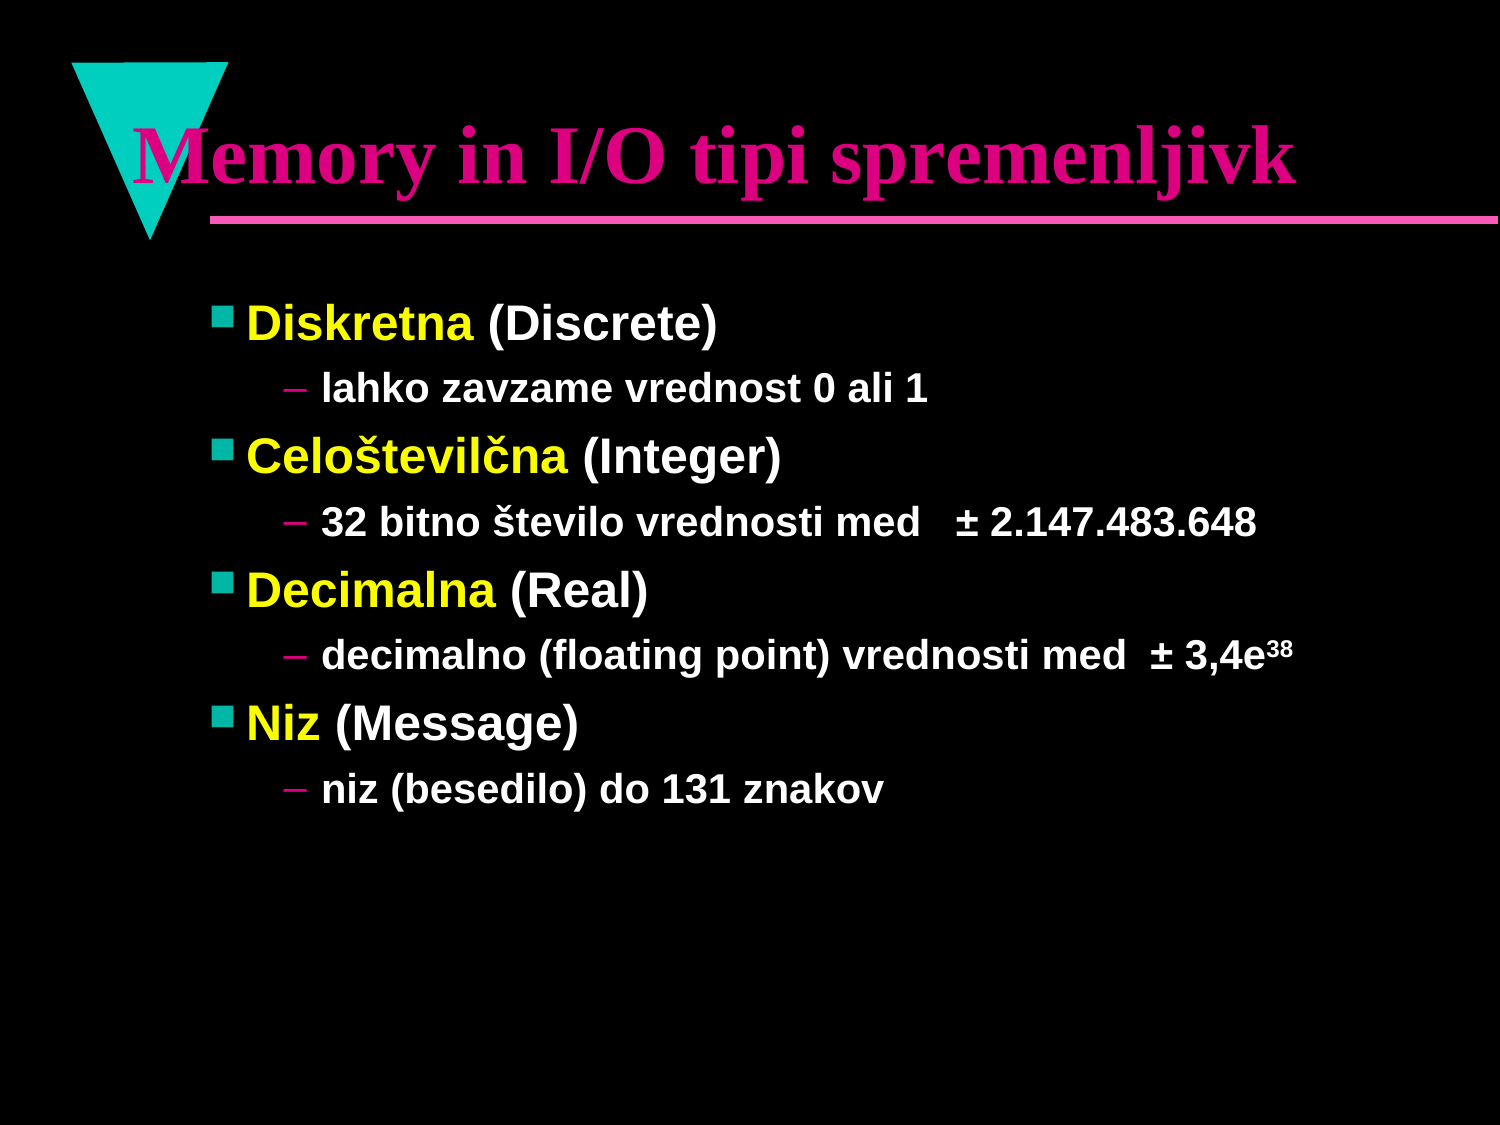

# Memory in I/O tipi spremenljivk
Diskretna (Discrete)
lahko zavzame vrednost 0 ali 1
Celoštevilčna (Integer)
32 bitno število vrednosti med ± 2.147.483.648
Decimalna (Real)
decimalno (floating point) vrednosti med ± 3,4e38
Niz (Message)
niz (besedilo) do 131 znakov
Slovar spremenljivk
4